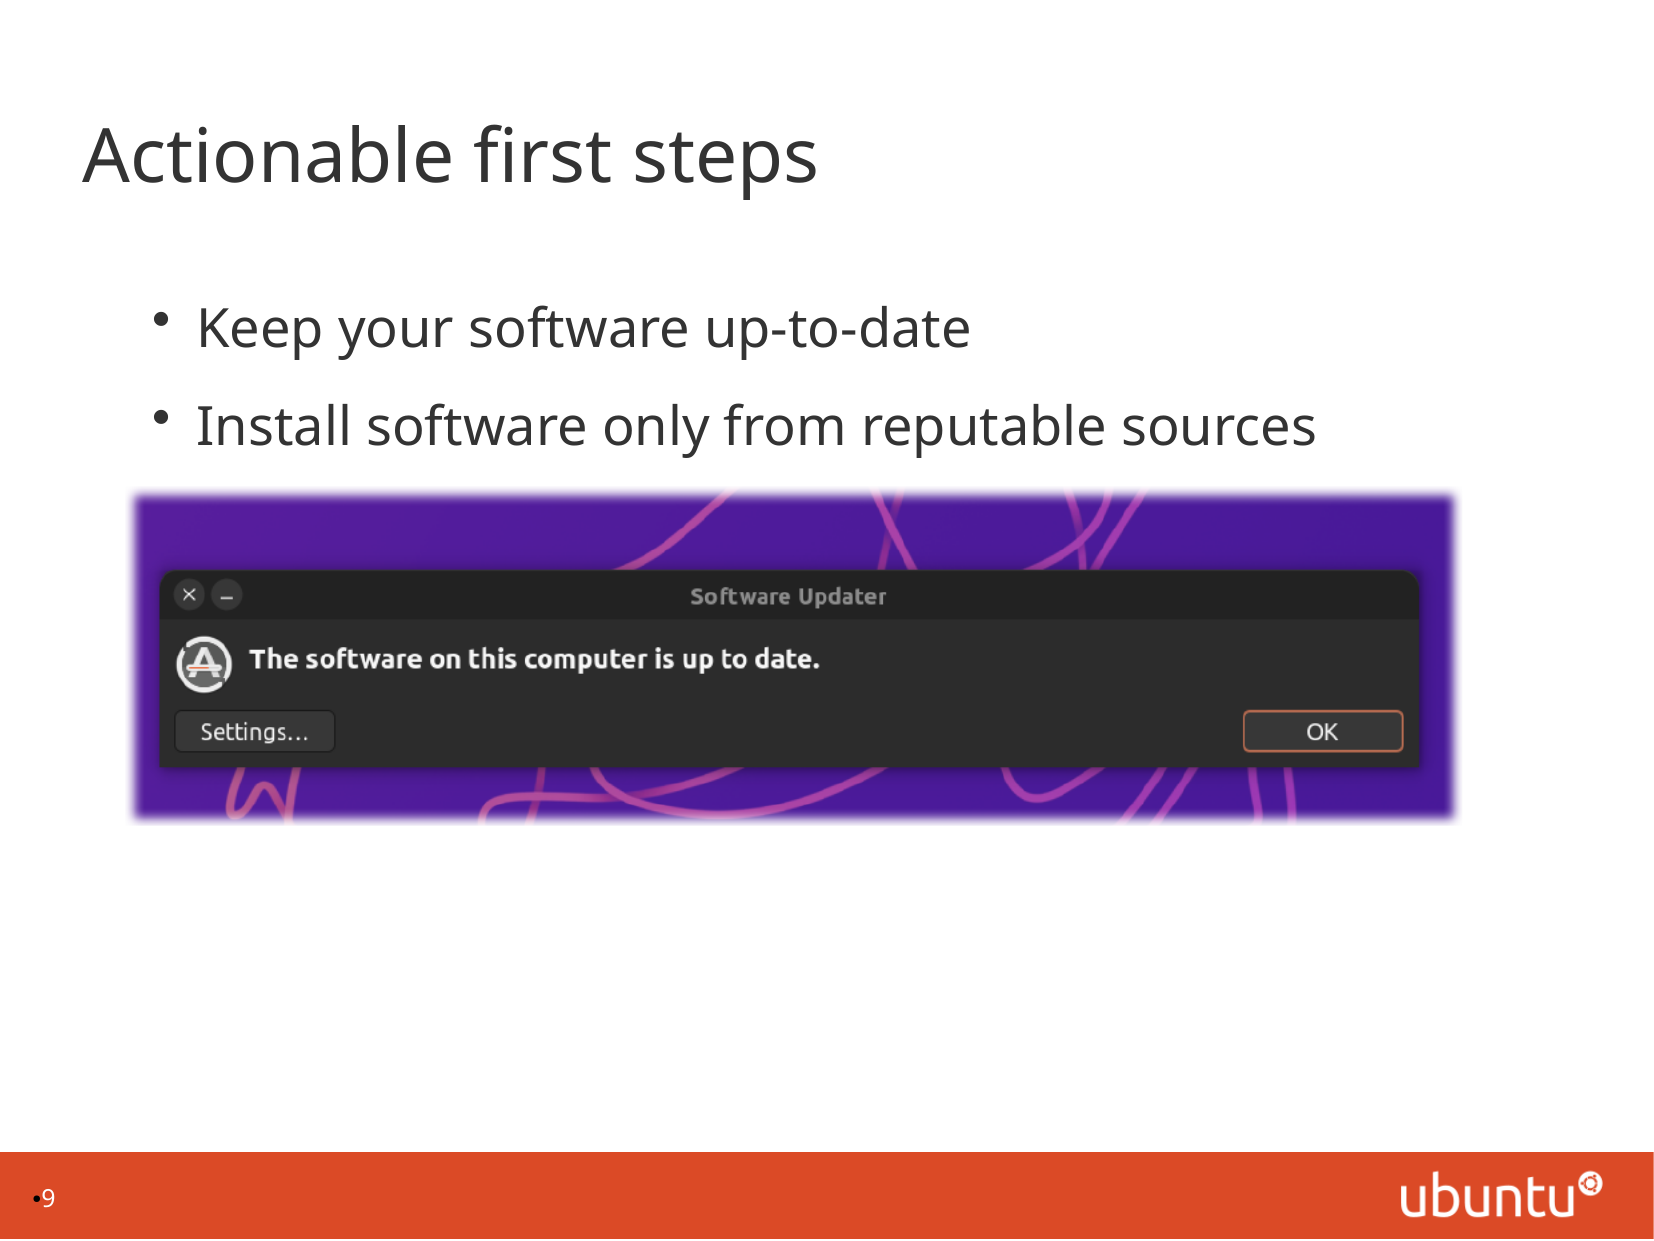

# Actionable first steps
Keep your software up-to-date
Install software only from reputable sources